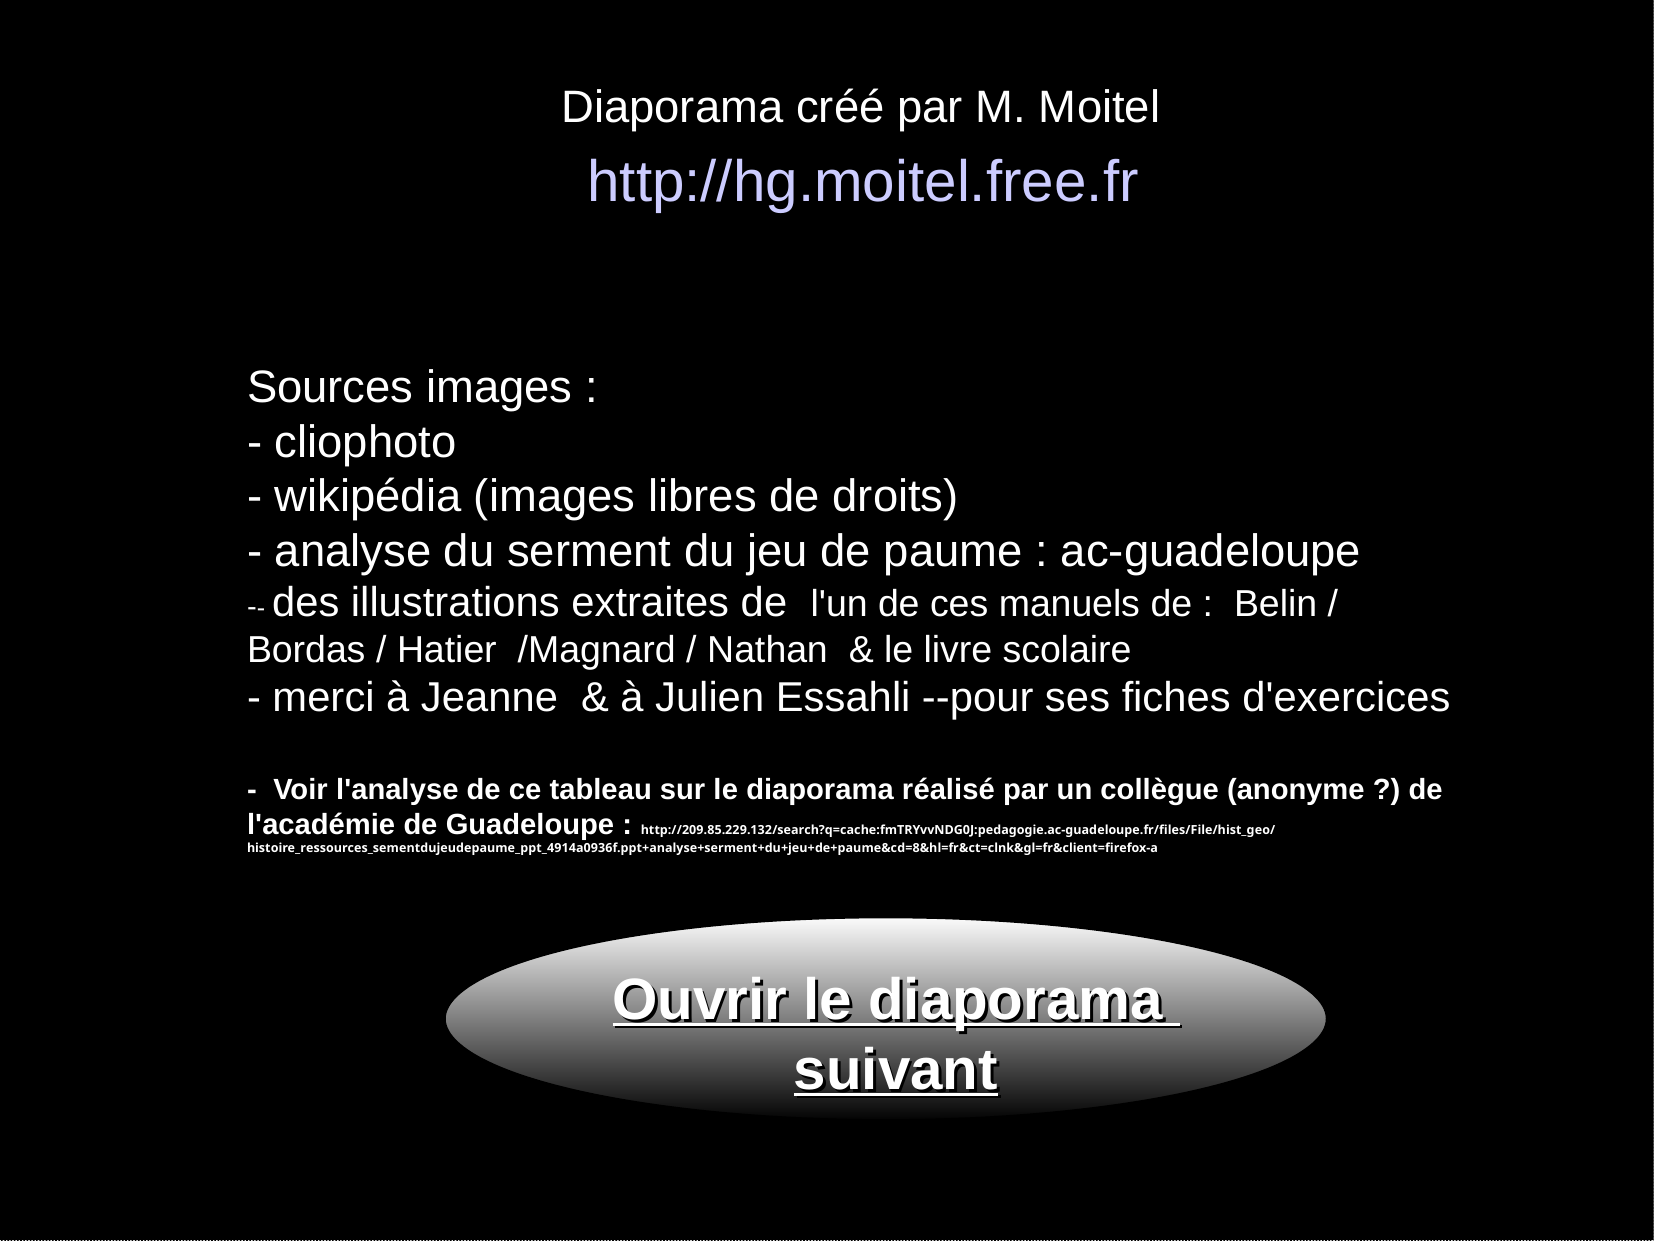

Diaporama créé par M. Moitel
http://hg.moitel.free.fr
Sources images :
- cliophoto
- wikipédia (images libres de droits)
- analyse du serment du jeu de paume : ac-guadeloupe
-- des illustrations extraites de l'un de ces manuels de : Belin / Bordas / Hatier /Magnard / Nathan & le livre scolaire
- merci à Jeanne & à Julien Essahli --pour ses fiches d'exercices
- Voir l'analyse de ce tableau sur le diaporama réalisé par un collègue (anonyme ?) de l'académie de Guadeloupe : http://209.85.229.132/search?q=cache:fmTRYvvNDG0J:pedagogie.ac-guadeloupe.fr/files/File/hist_geo/histoire_ressources_sementdujeudepaume_ppt_4914a0936f.ppt+analyse+serment+du+jeu+de+paume&cd=8&hl=fr&ct=clnk&gl=fr&client=firefox-a
Ouvrir le diaporama
suivant